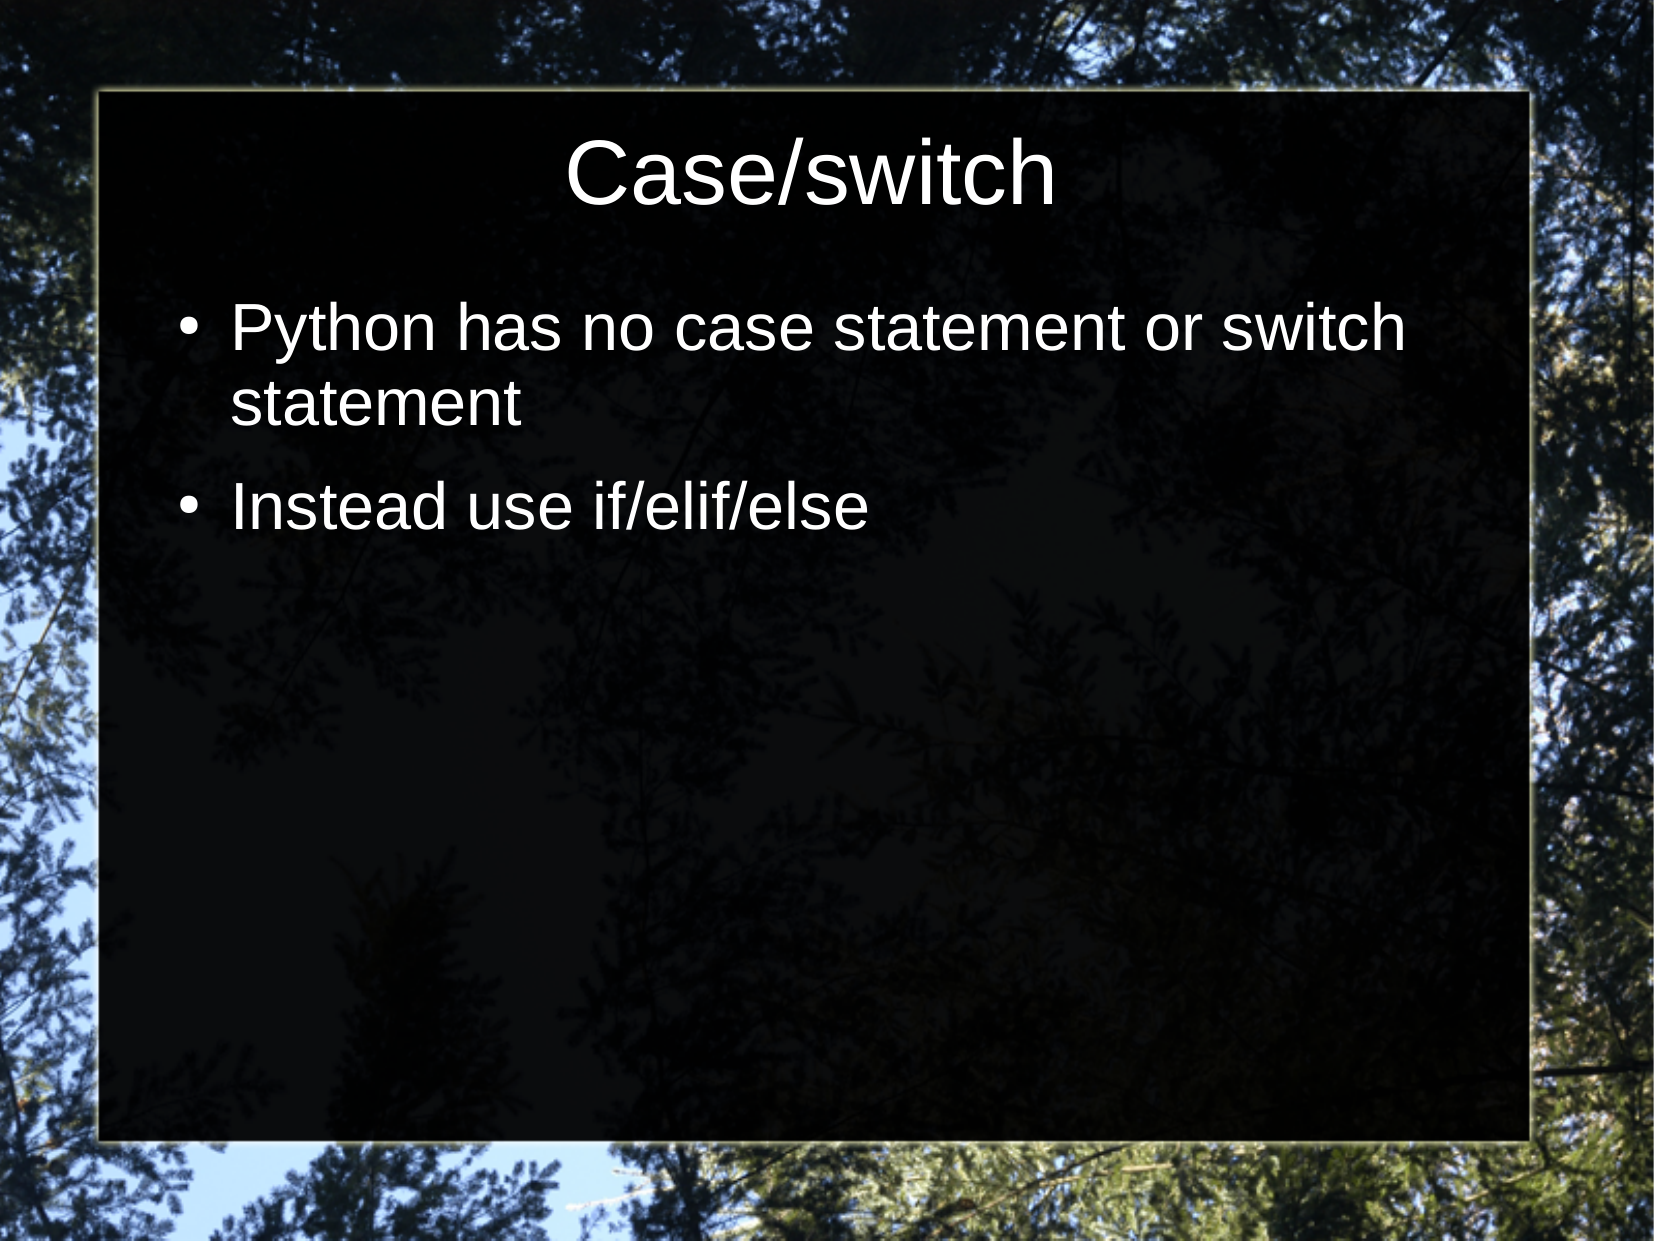

# Case/switch
Python has no case statement or switch statement
Instead use if/elif/else